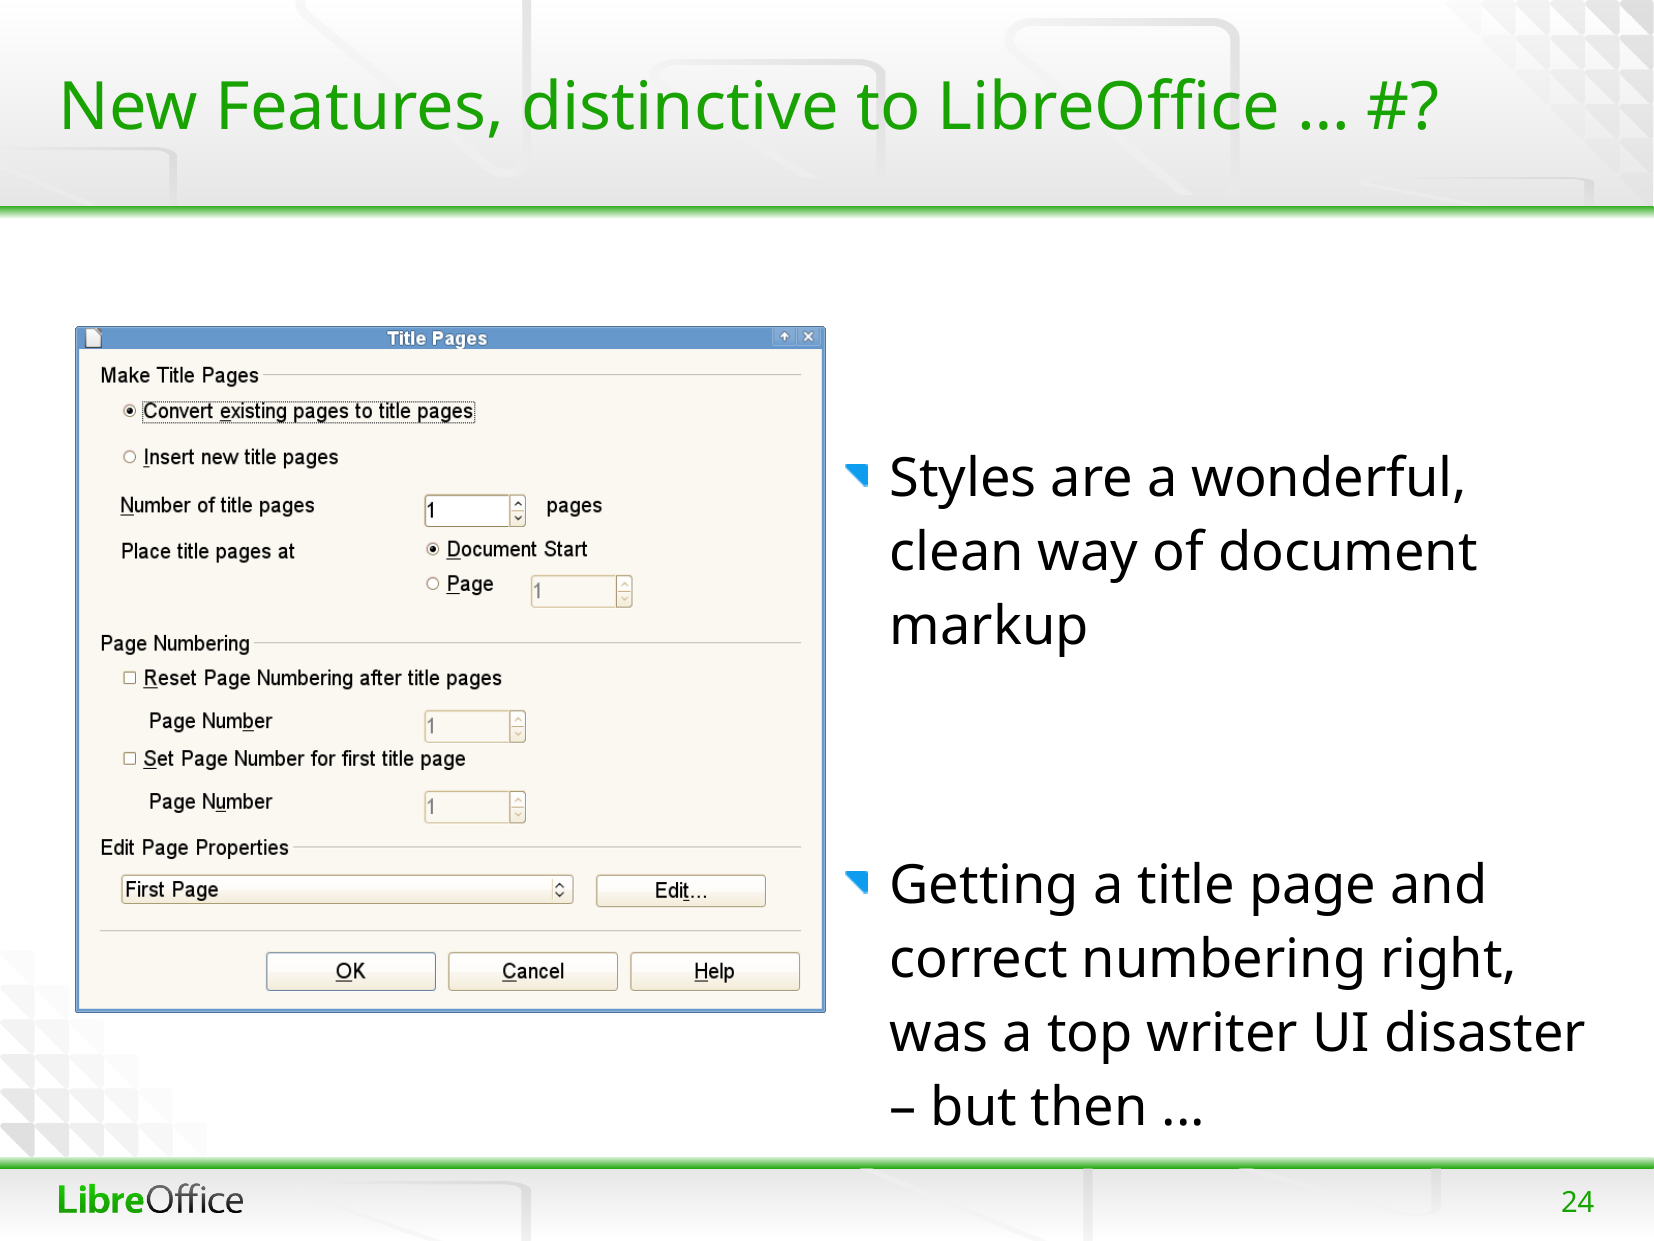

# New Features, distinctive to LibreOffice … #?
Styles are a wonderful, clean way of document markup
Getting a title page and correct numbering right, was a top writer UI disaster – but then ...
24